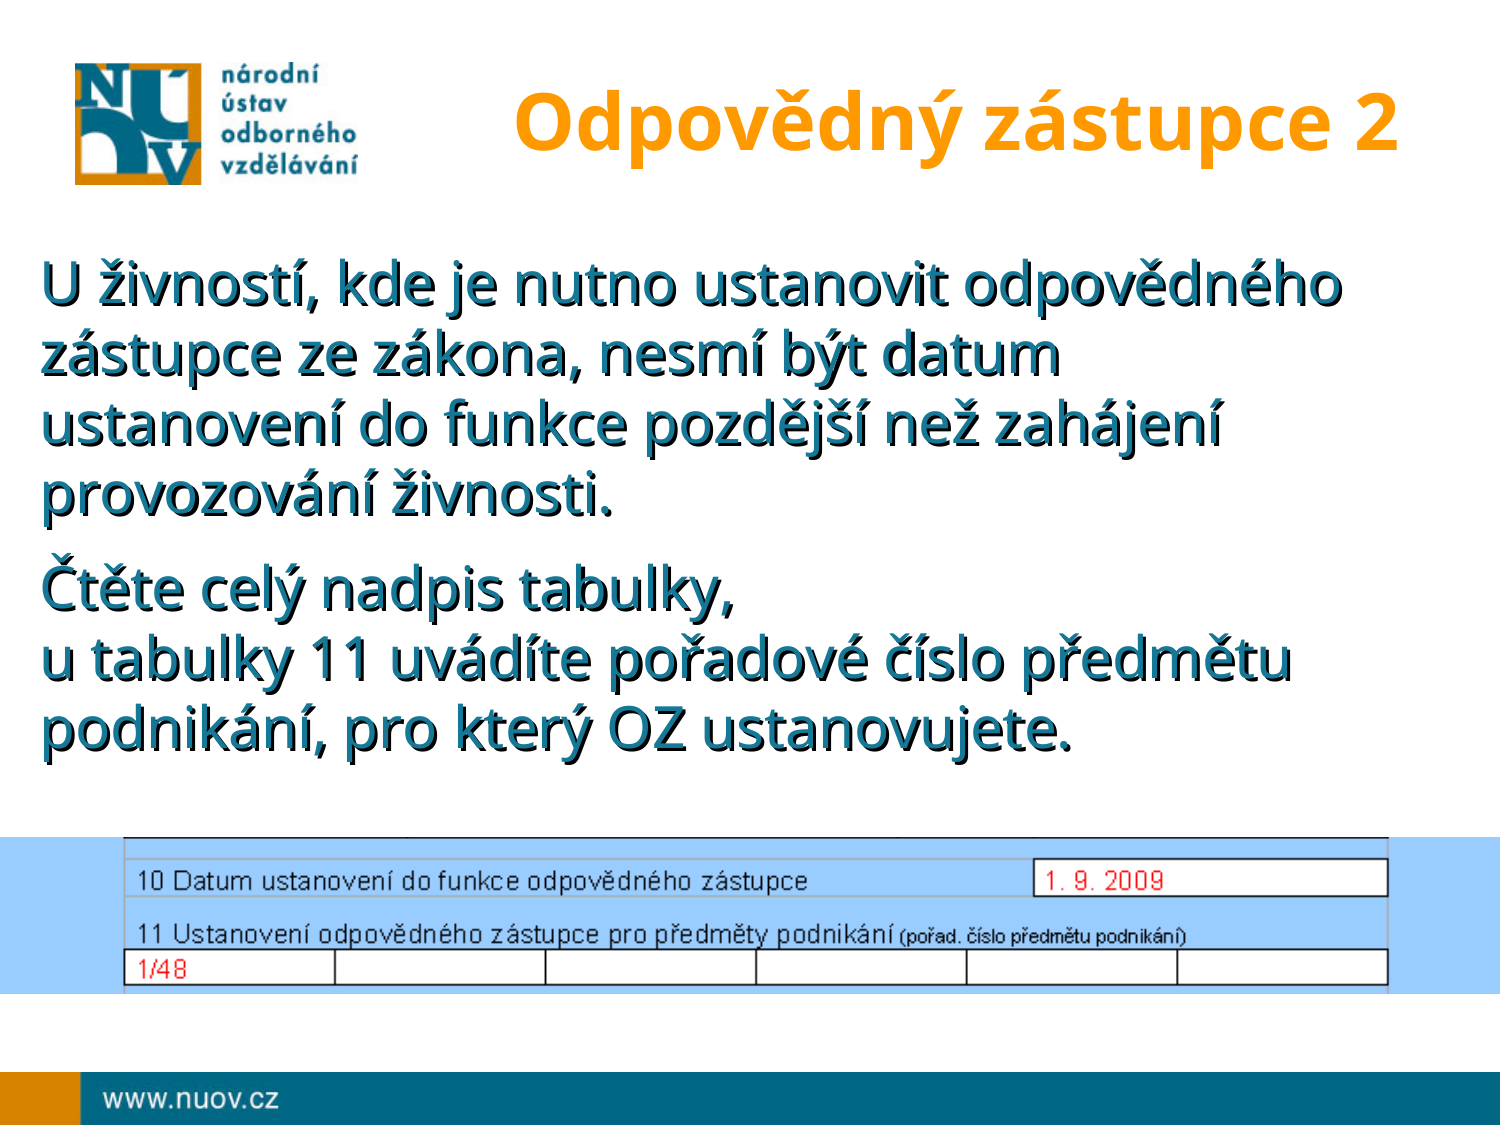

# Odpovědný zástupce 2
U živností, kde je nutno ustanovit odpovědného
zástupce ze zákona, nesmí být datum
ustanovení do funkce pozdější než zahájení
provozování živnosti.
Čtěte celý nadpis tabulky,
u tabulky 11 uvádíte pořadové číslo předmětu
podnikání, pro který OZ ustanovujete.